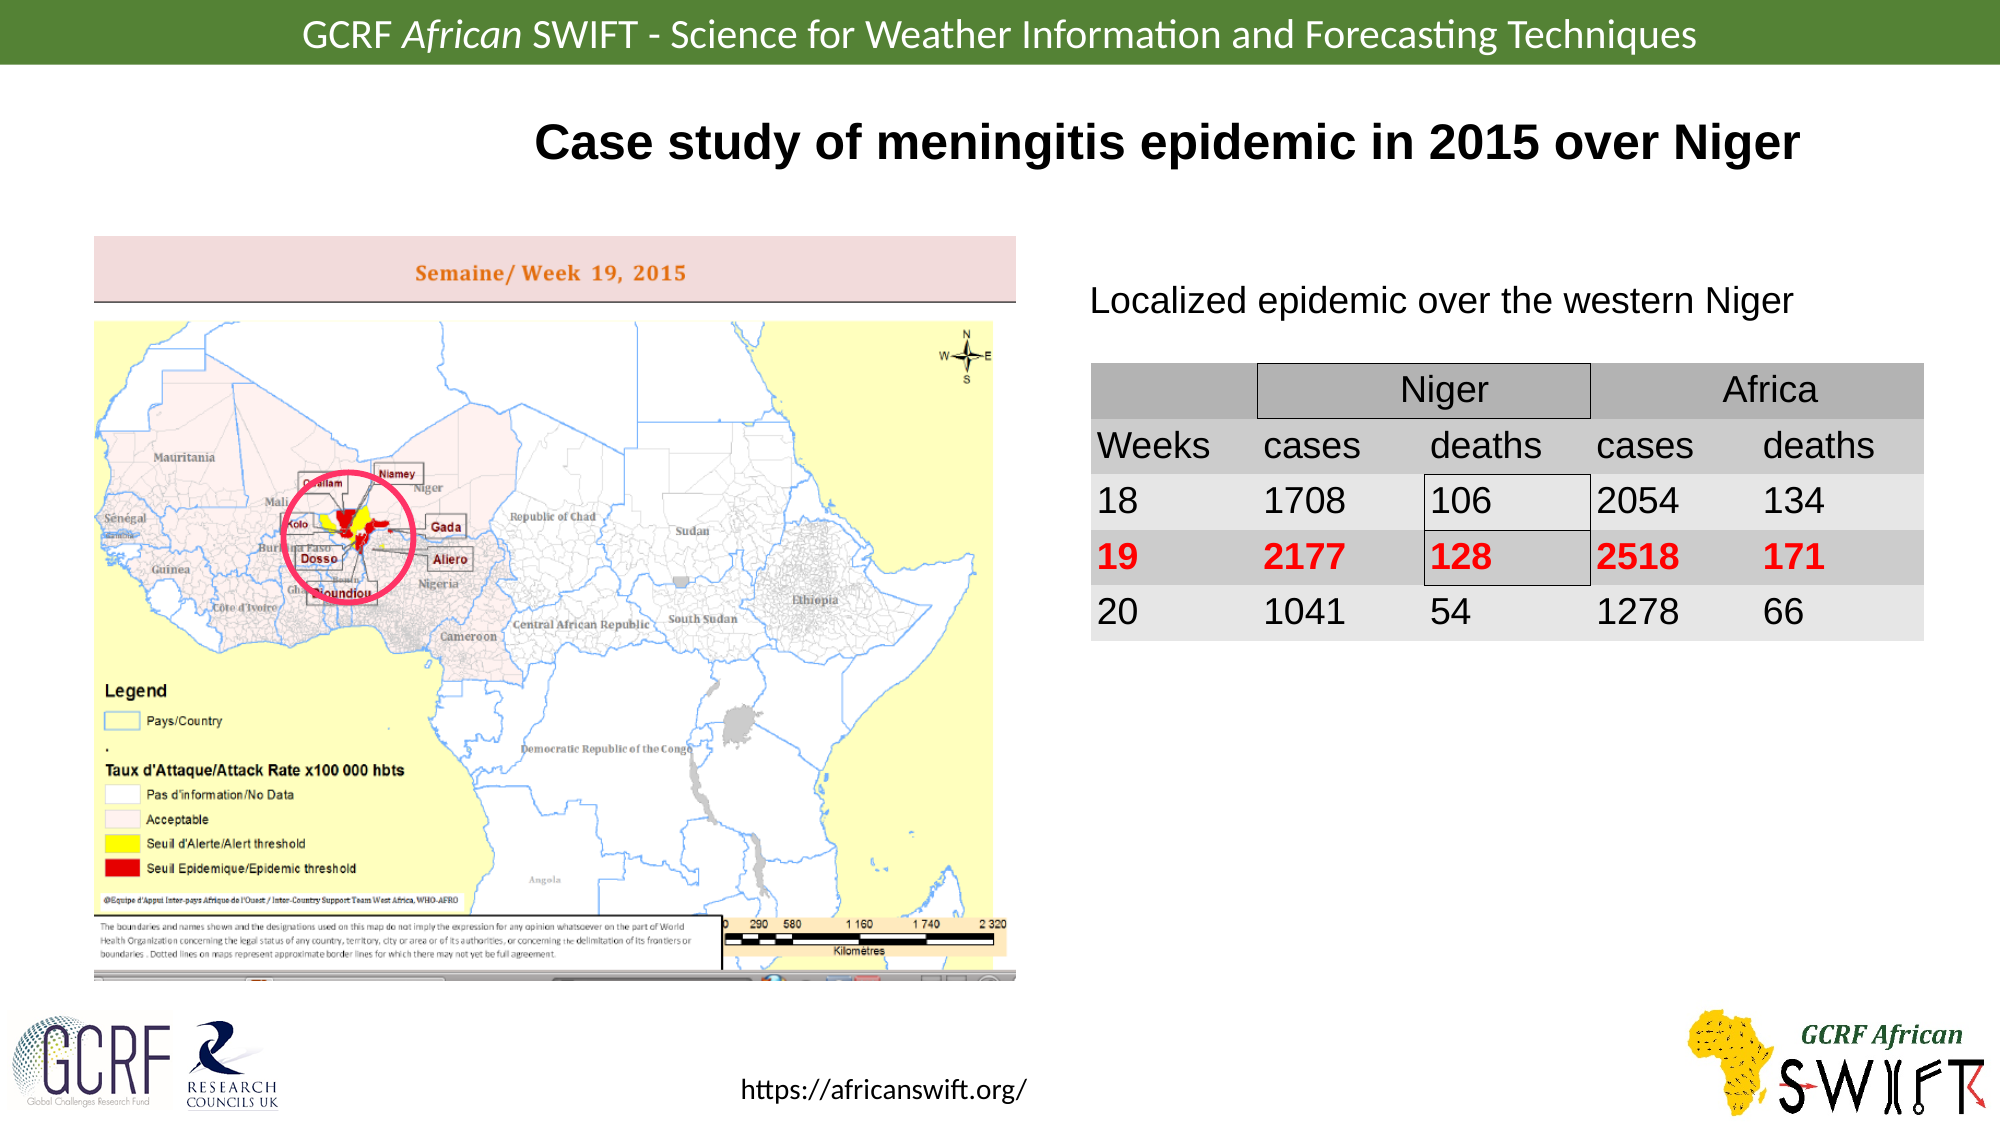

GCRF African SWIFT - Science for Weather Information and Forecasting Techniques
Case study of meningitis epidemic in 2015 over Niger
Localized epidemic over the western Niger
| | Niger | | Africa | |
| --- | --- | --- | --- | --- |
| Weeks | cases | deaths | cases | deaths |
| 18 | 1708 | 106 | 2054 | 134 |
| 19 | 2177 | 128 | 2518 | 171 |
| 20 | 1041 | 54 | 1278 | 66 |
https://africanswift.org/